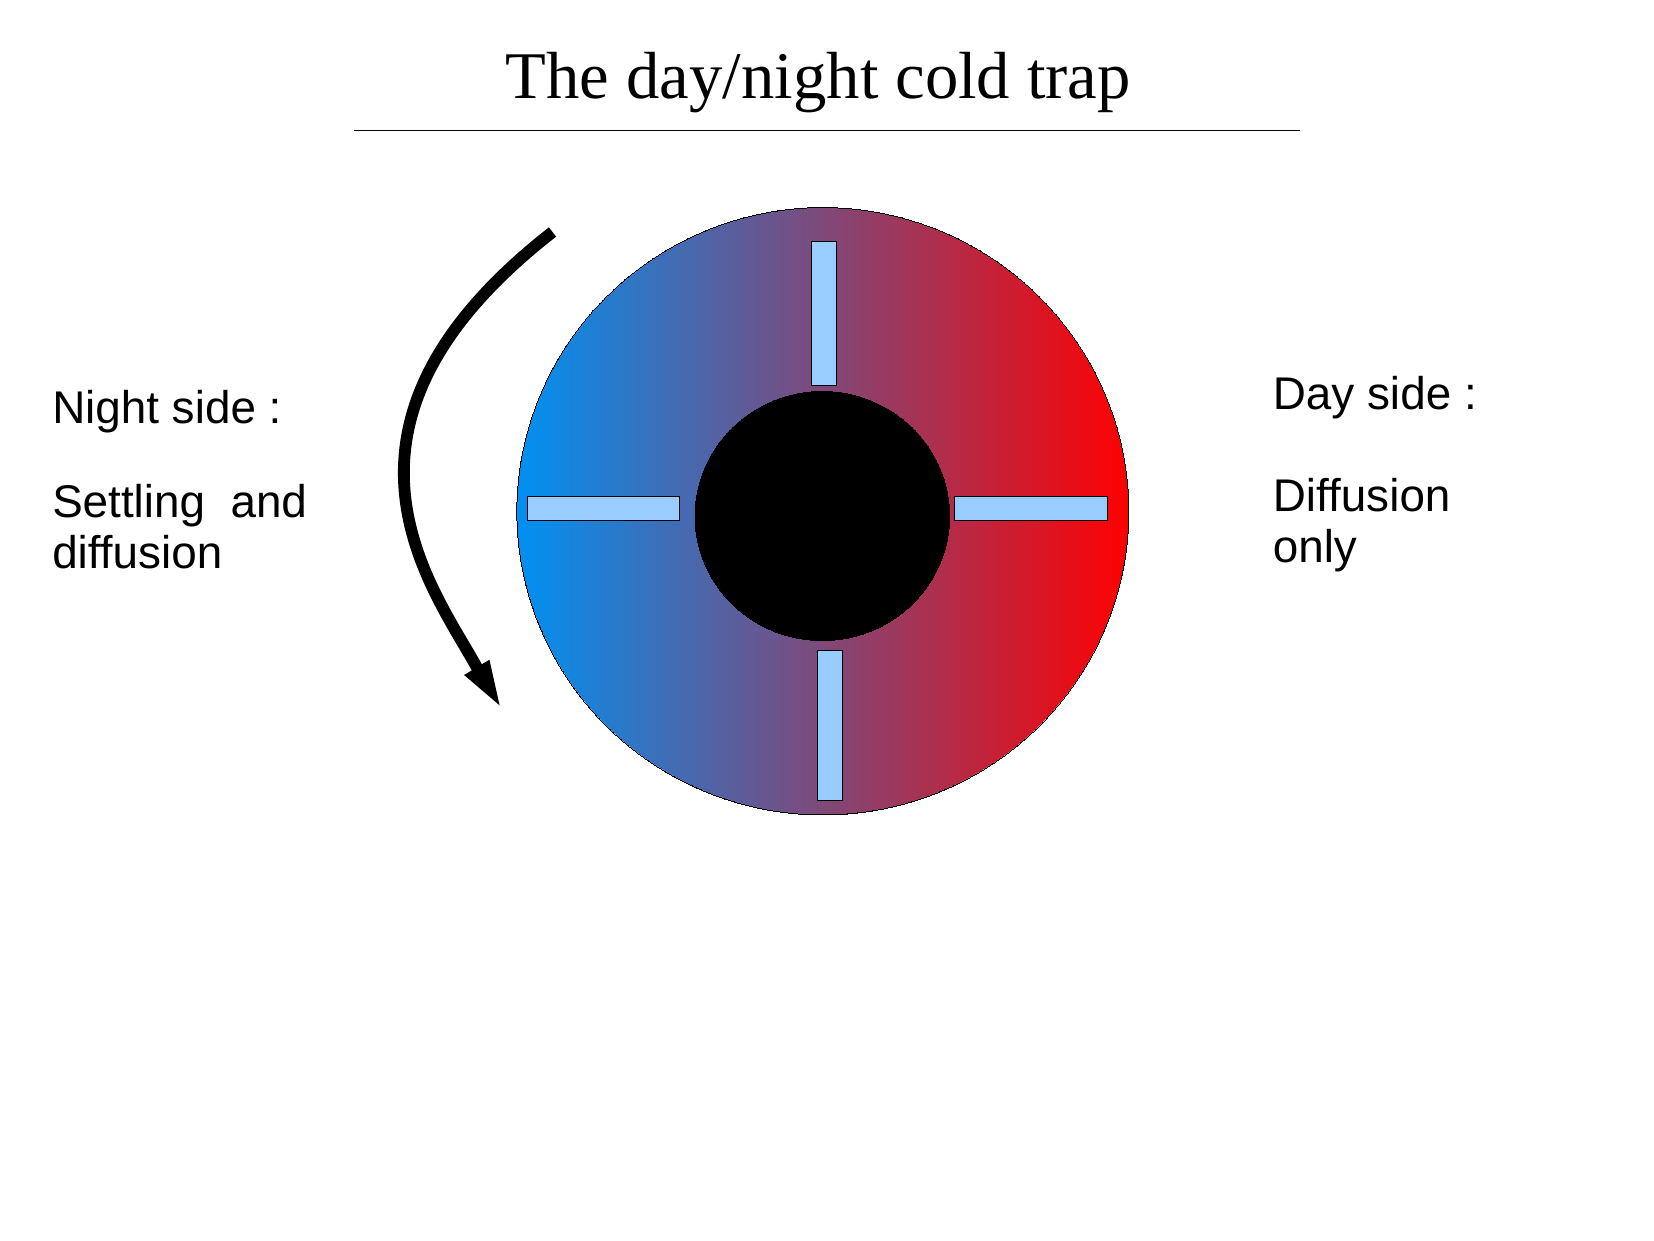

The day/night cold trap
Day side :
Diffusion only
Night side :
Settling and diffusion